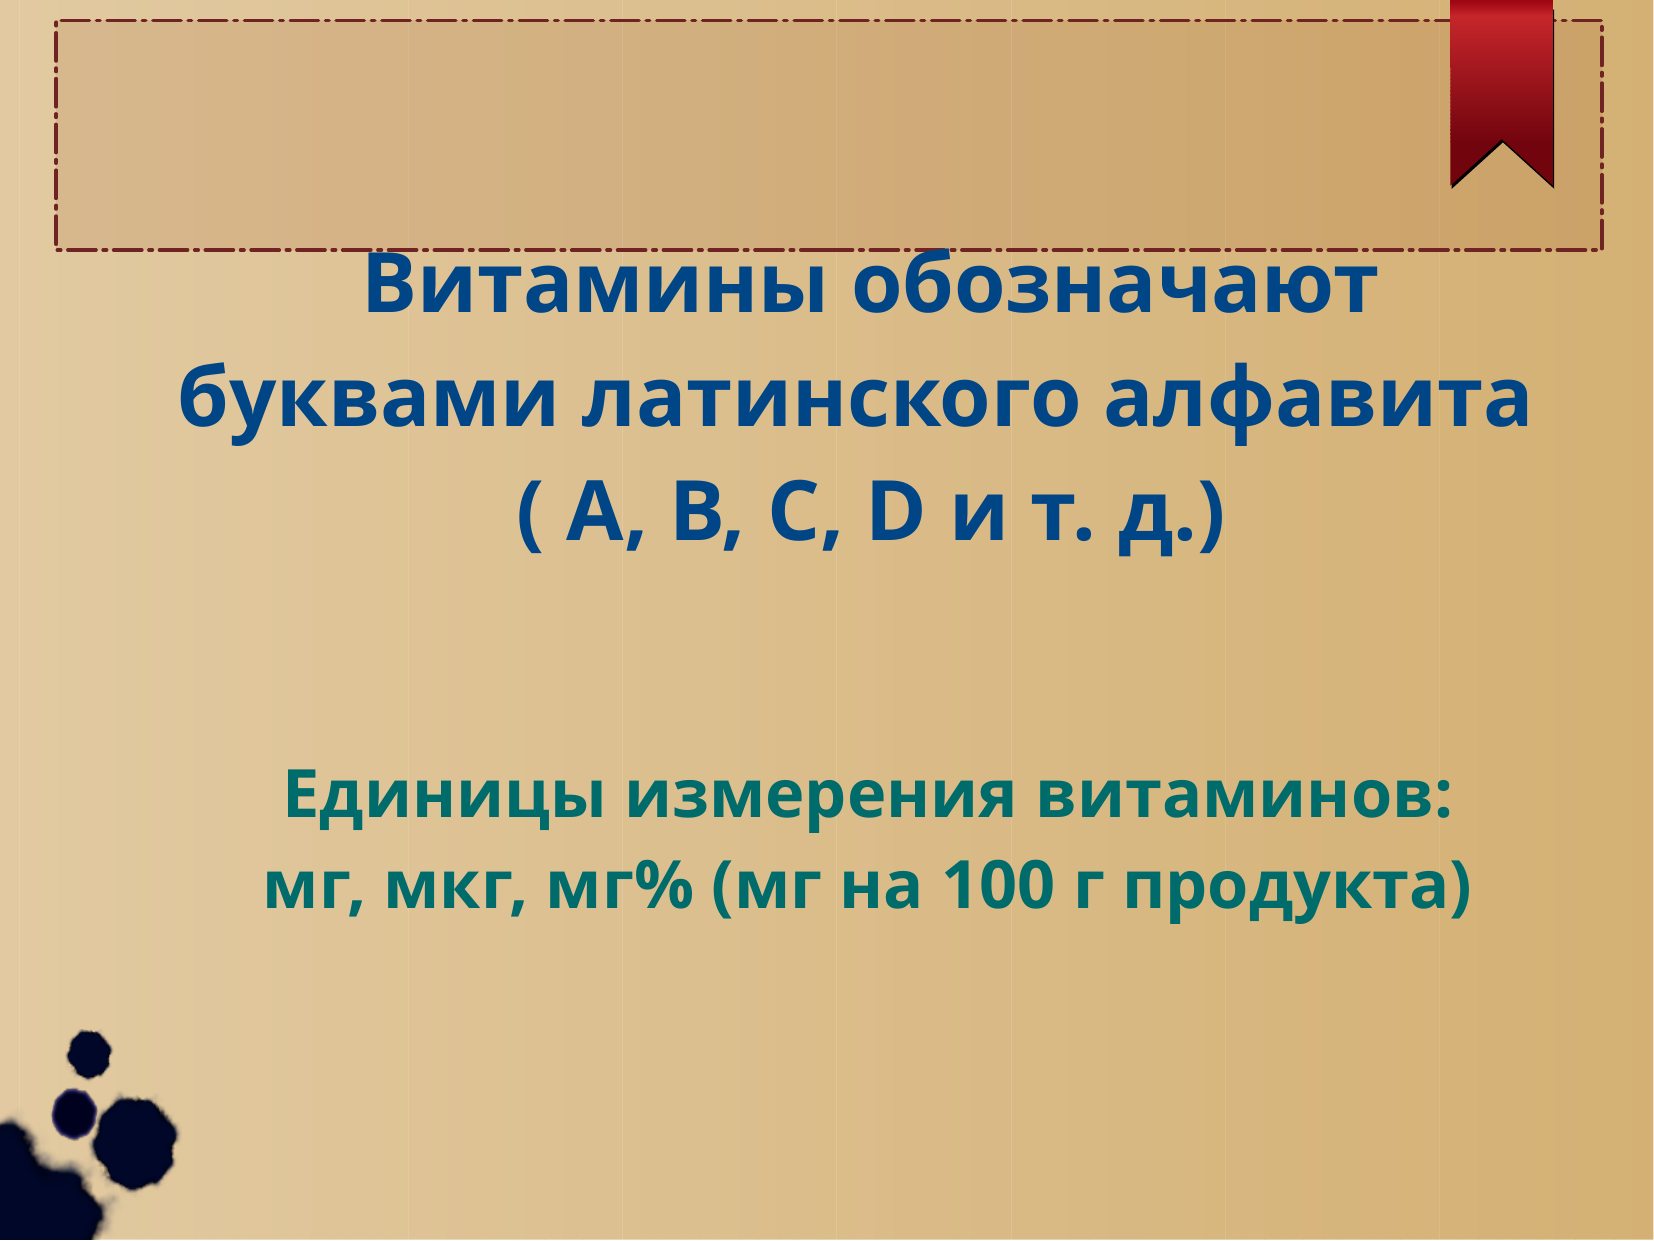

# Витамины обозначают буквами латинского алфавита
( А, В, С, D и т. д.)
Единицы измерения витаминов:
мг, мкг, мг% (мг на 100 г продукта)